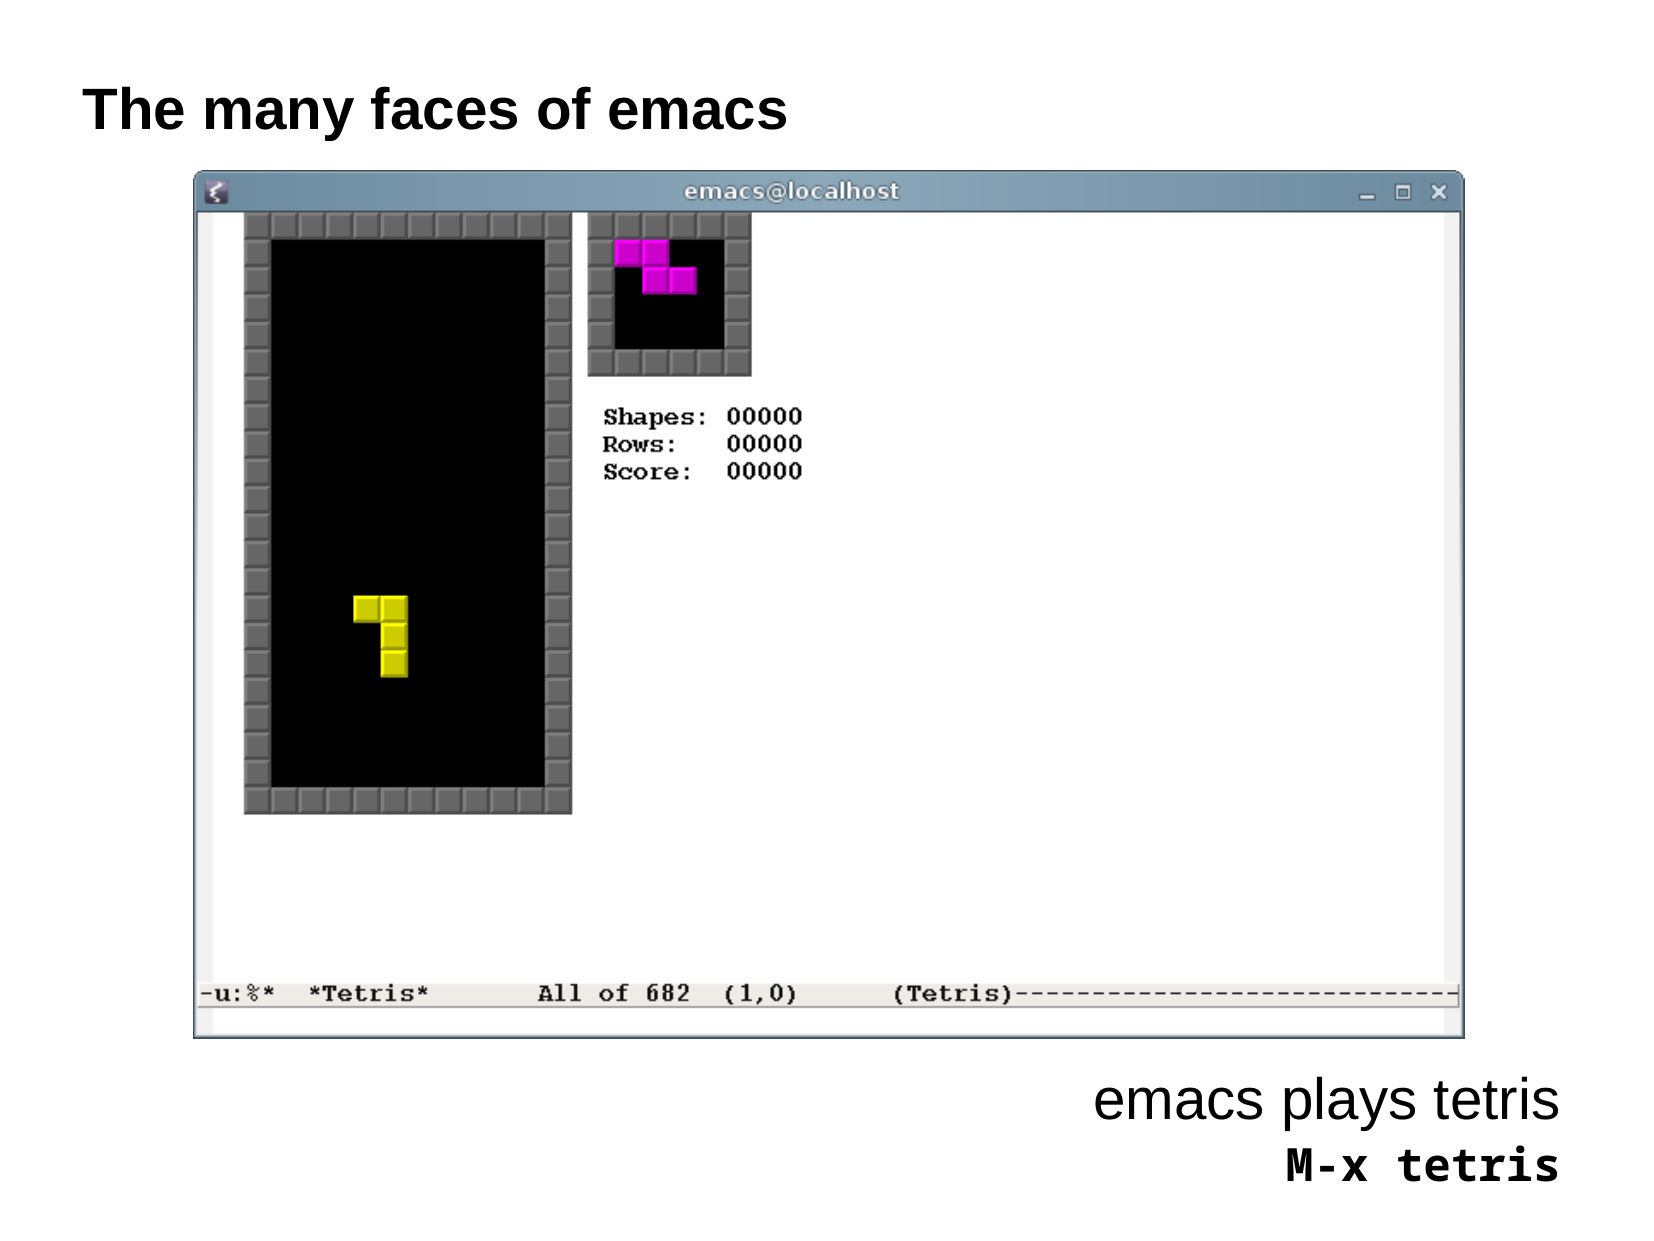

# The many faces of emacs
emacs plays tetris
M-x tetris